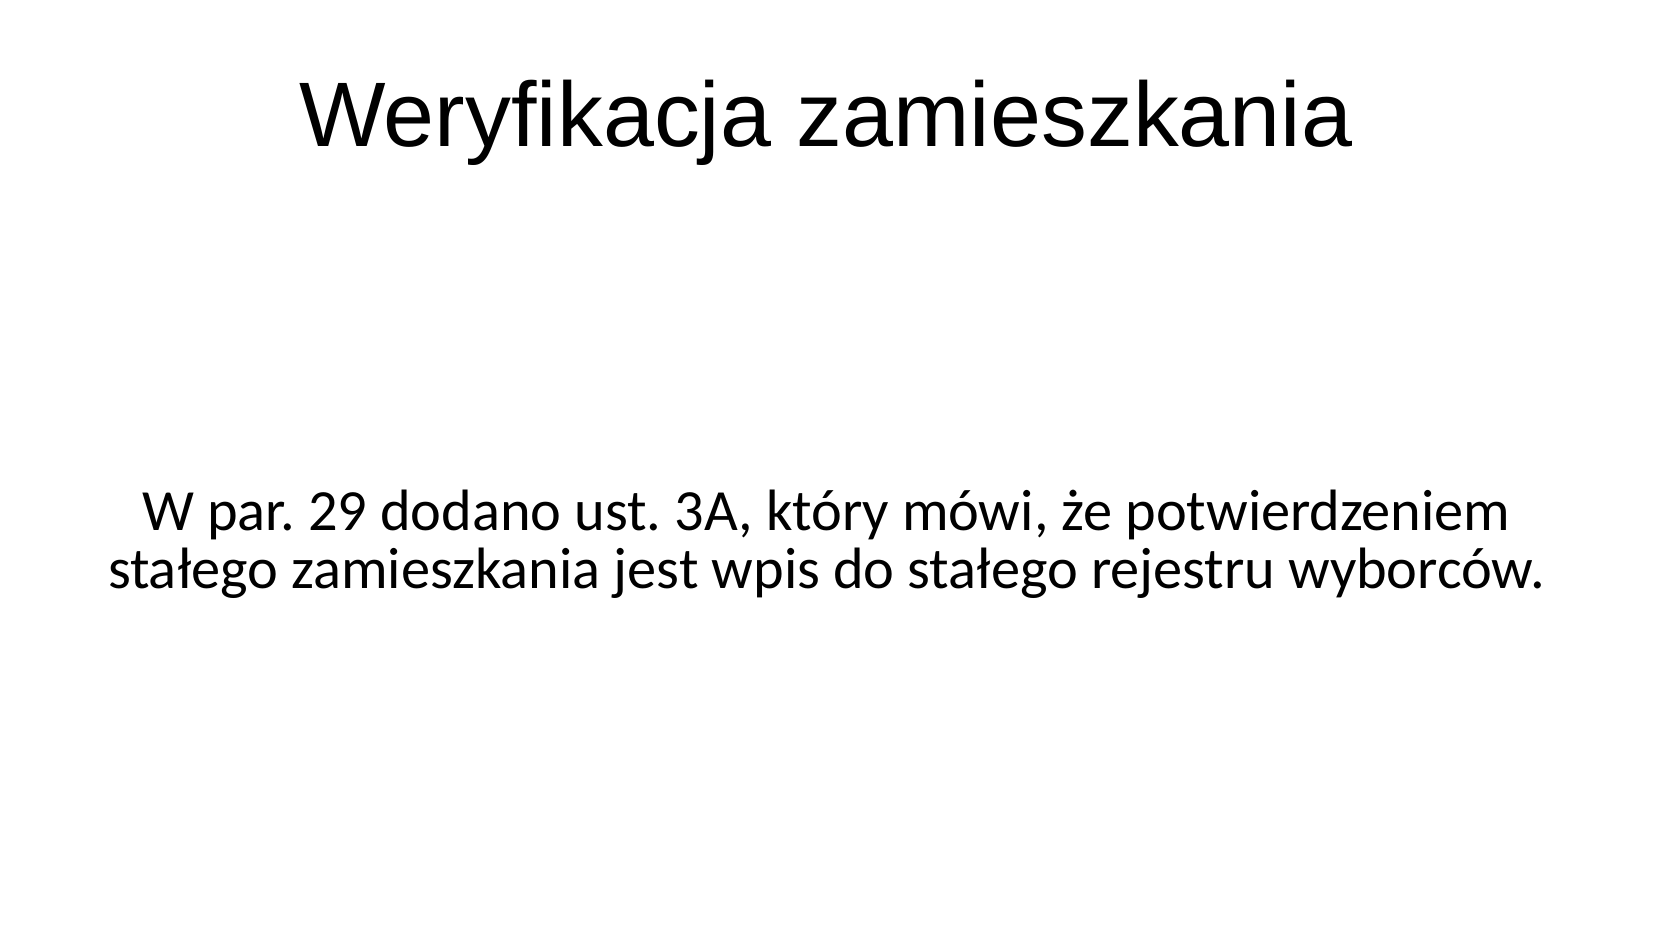

# Weryfikacja zamieszkania
W par. 29 dodano ust. 3A, który mówi, że potwierdzeniem stałego zamieszkania jest wpis do stałego rejestru wyborców.